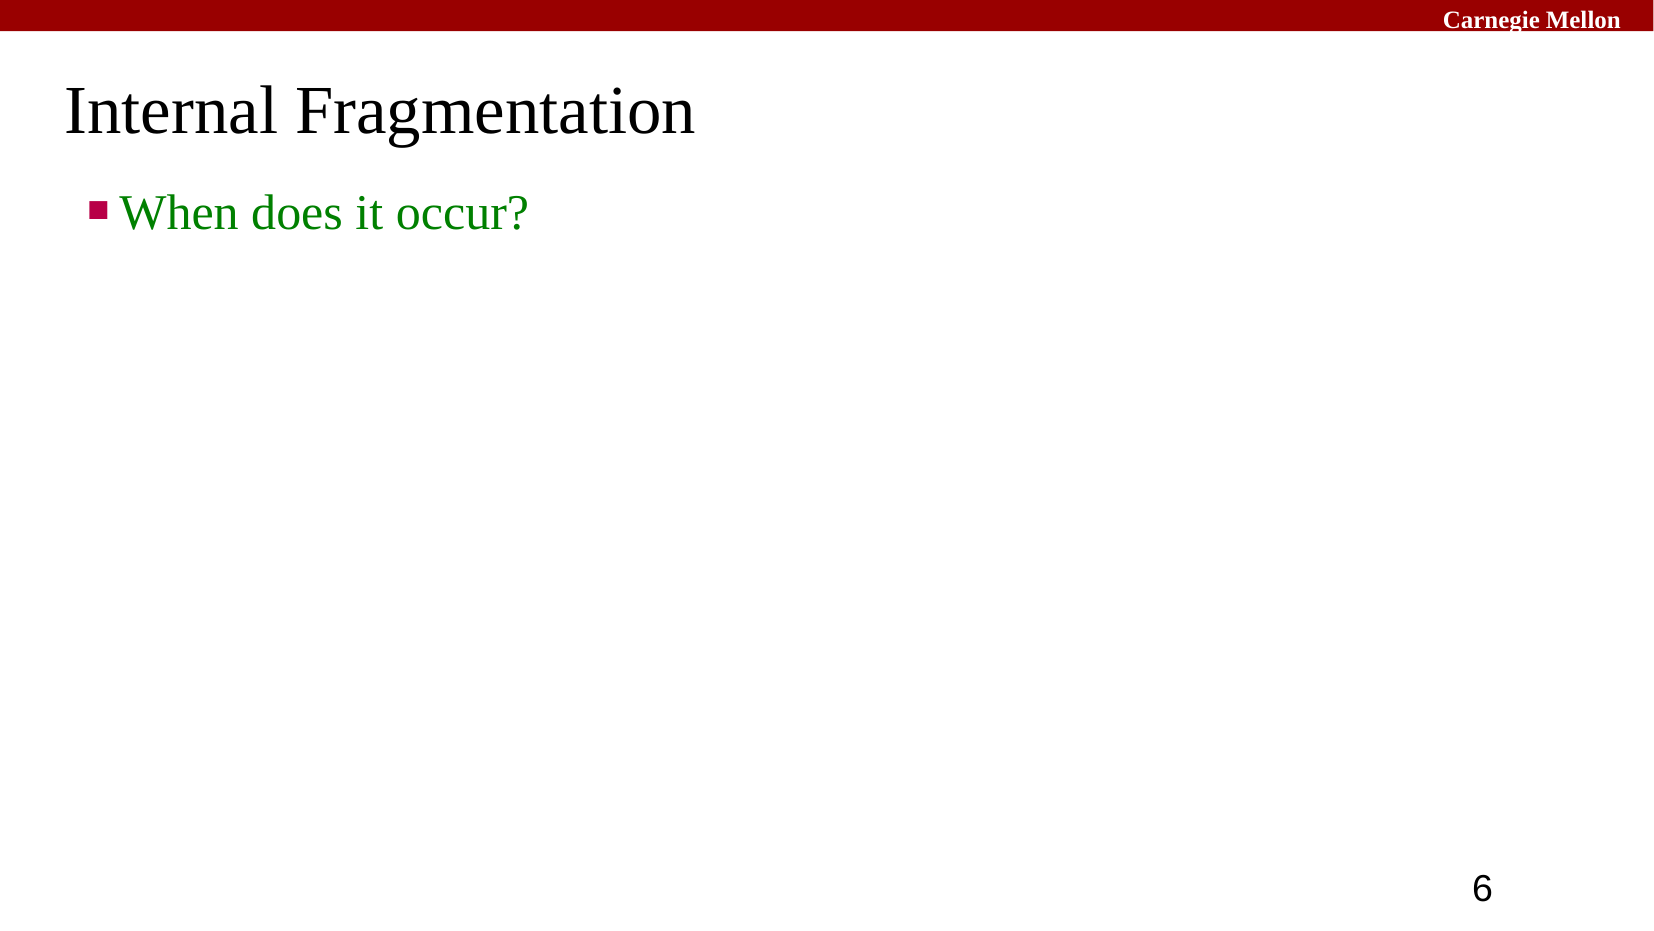

# Internal Fragmentation
When does it occur?